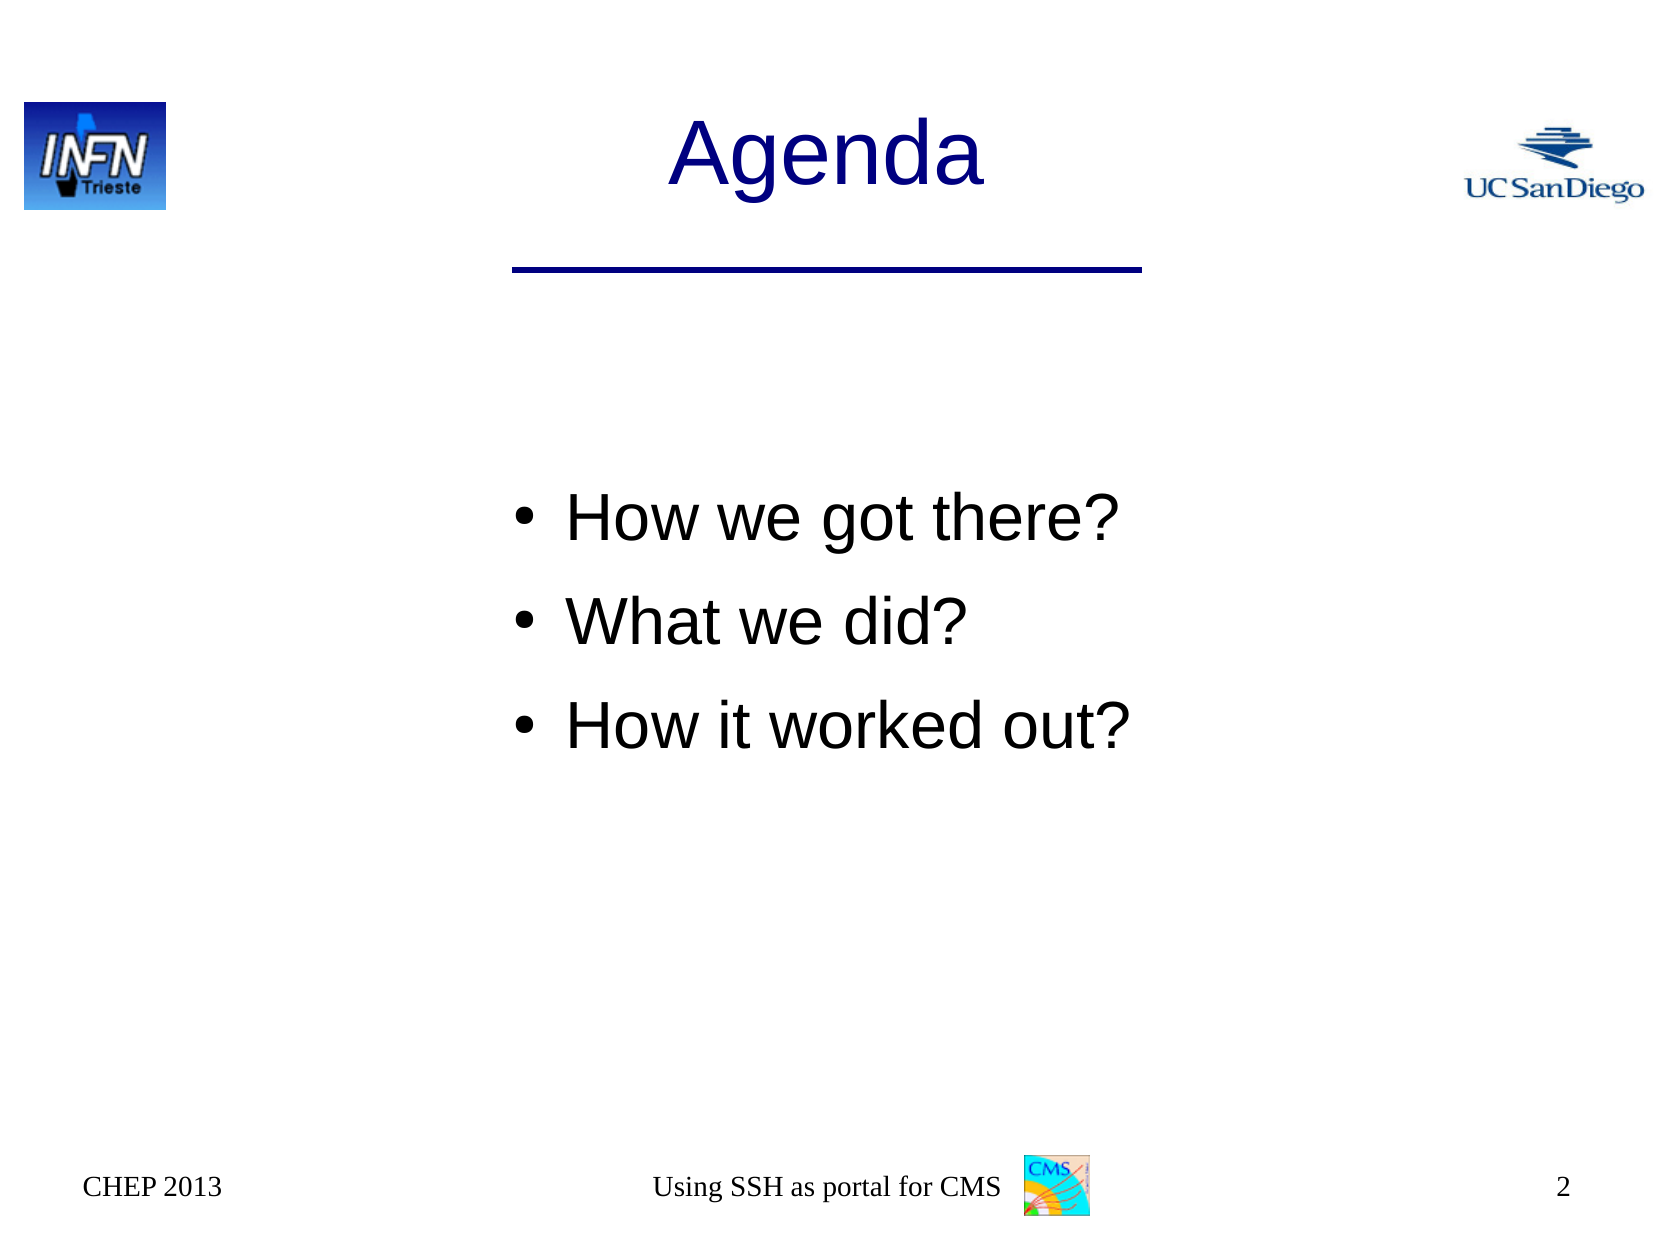

# Agenda
How we got there?
What we did?
How it worked out?
CHEP 2013
Using SSH as portal for CMS
2